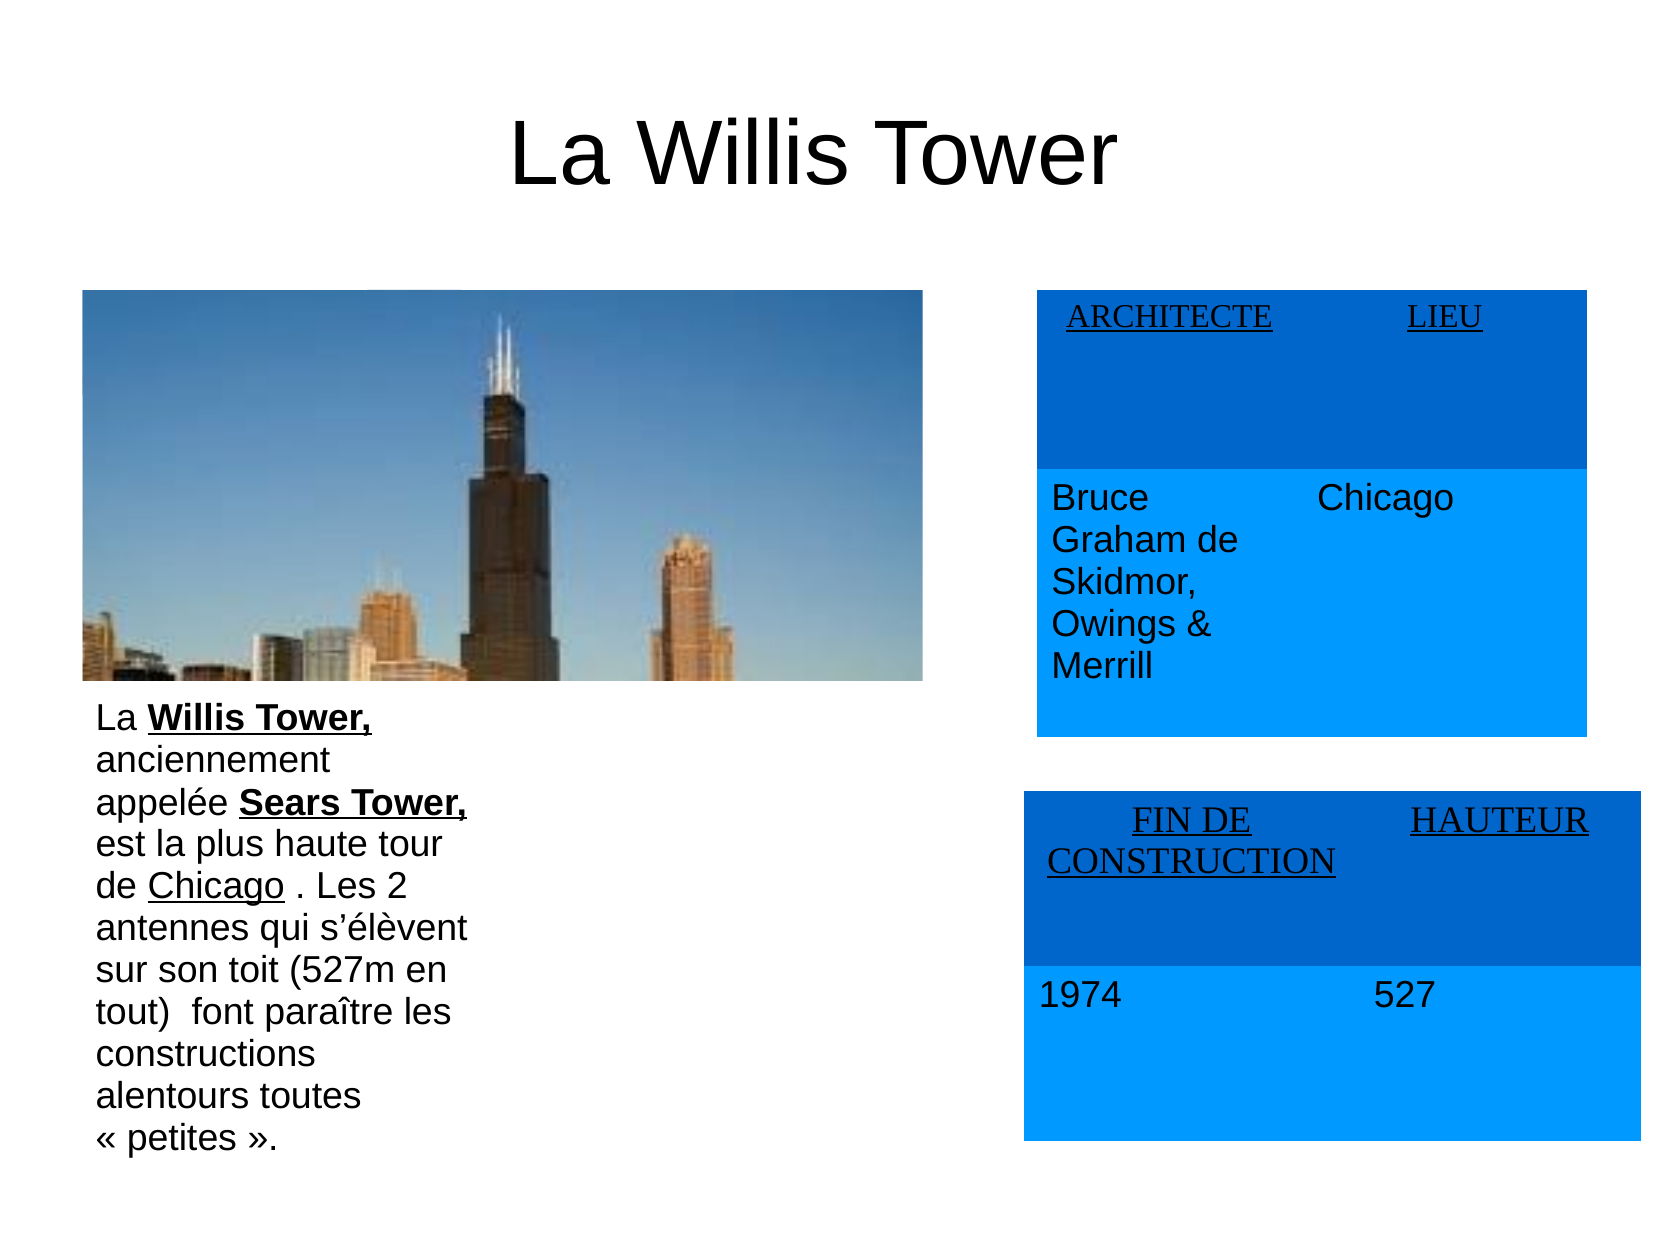

La Willis Tower
#
| ARCHITECTE | LIEU |
| --- | --- |
| Bruce Graham de Skidmor, Owings & Merrill | Chicago |
La Willis Tower, anciennement appelée Sears Tower, est la plus haute tour de Chicago . Les 2 antennes qui s’élèvent sur son toit (527m en tout) font paraître les constructions alentours toutes « petites ».
| FIN DE CONSTRUCTION | HAUTEUR |
| --- | --- |
| 1974 | 527 |